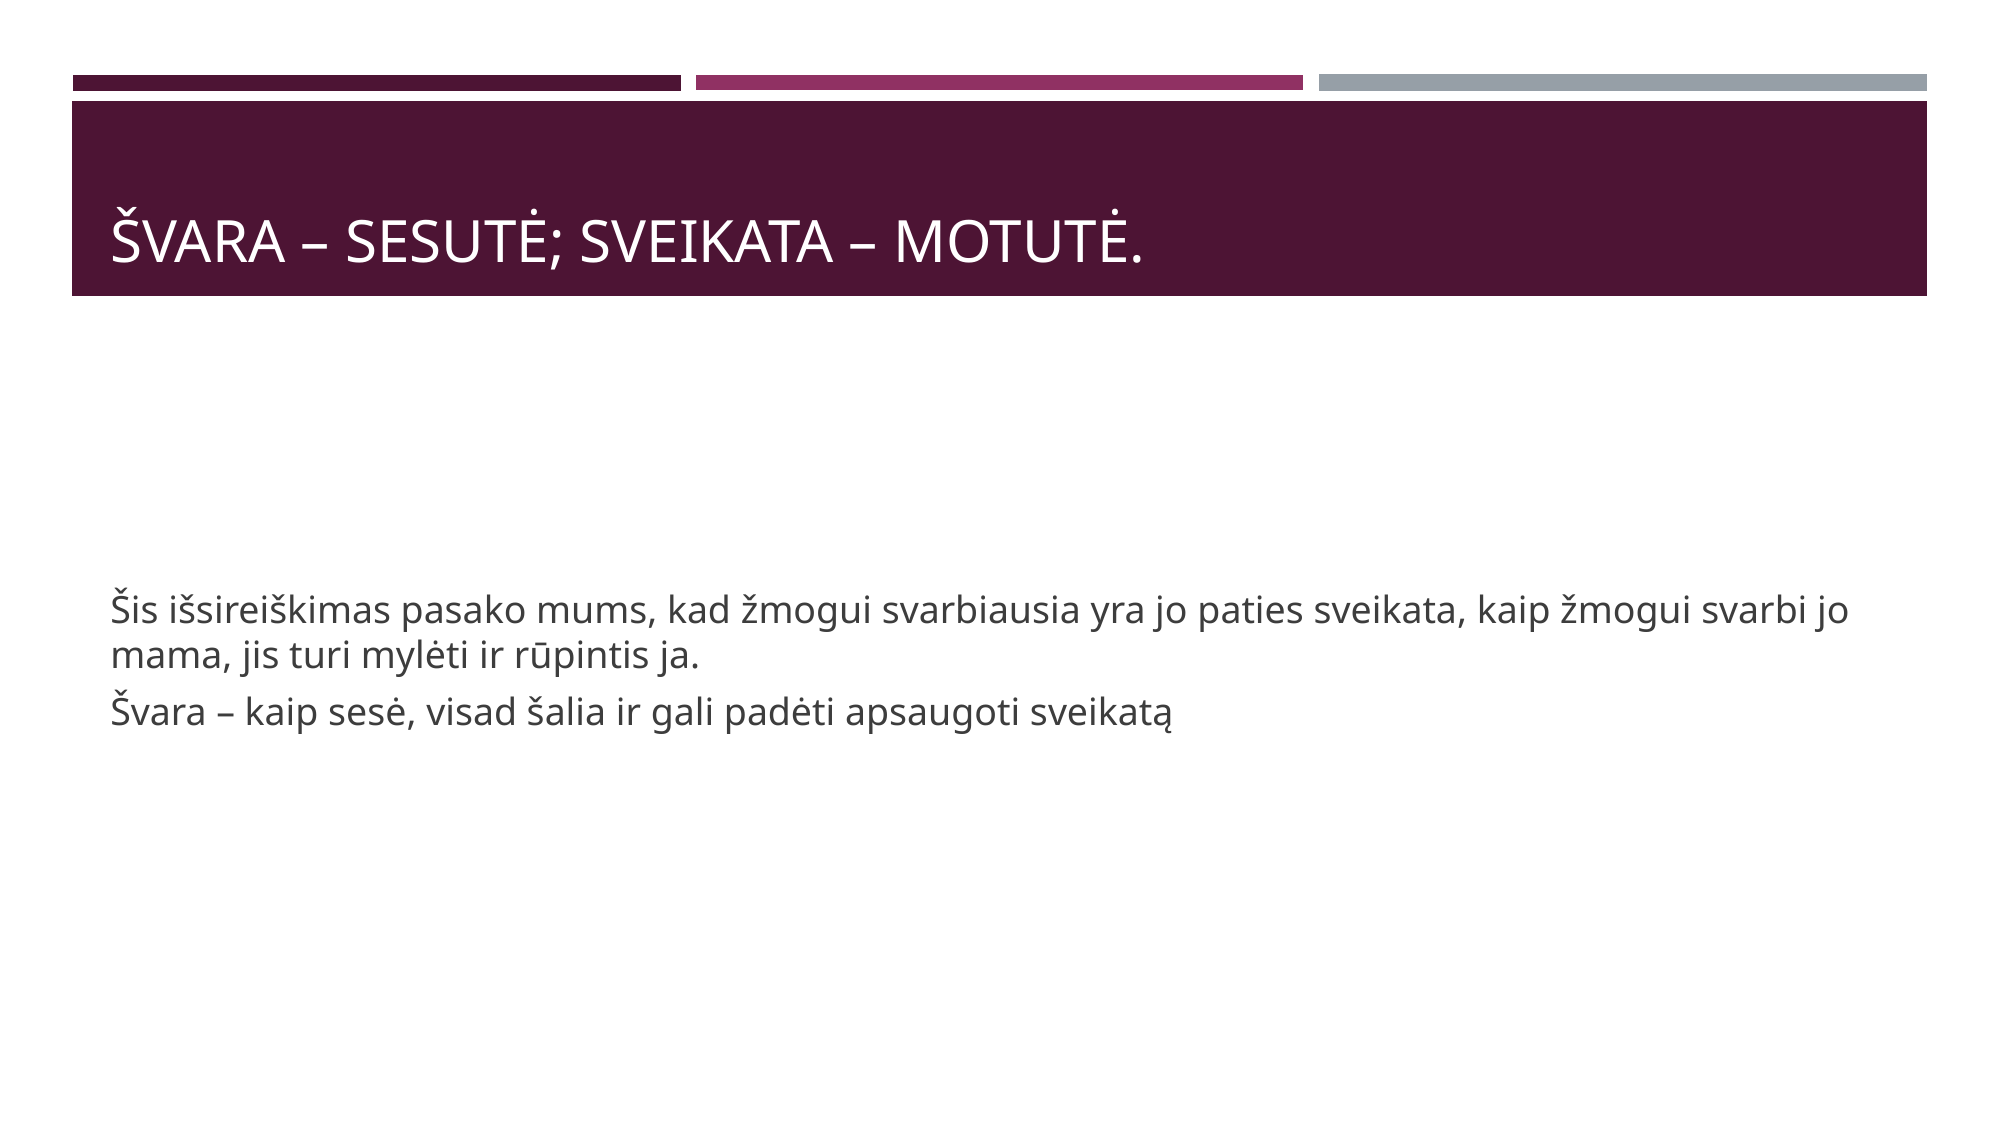

# Švara – sesutė; sveikata – motutė.
Šis išsireiškimas pasako mums, kad žmogui svarbiausia yra jo paties sveikata, kaip žmogui svarbi jo mama, jis turi mylėti ir rūpintis ja.
Švara – kaip sesė, visad šalia ir gali padėti apsaugoti sveikatą